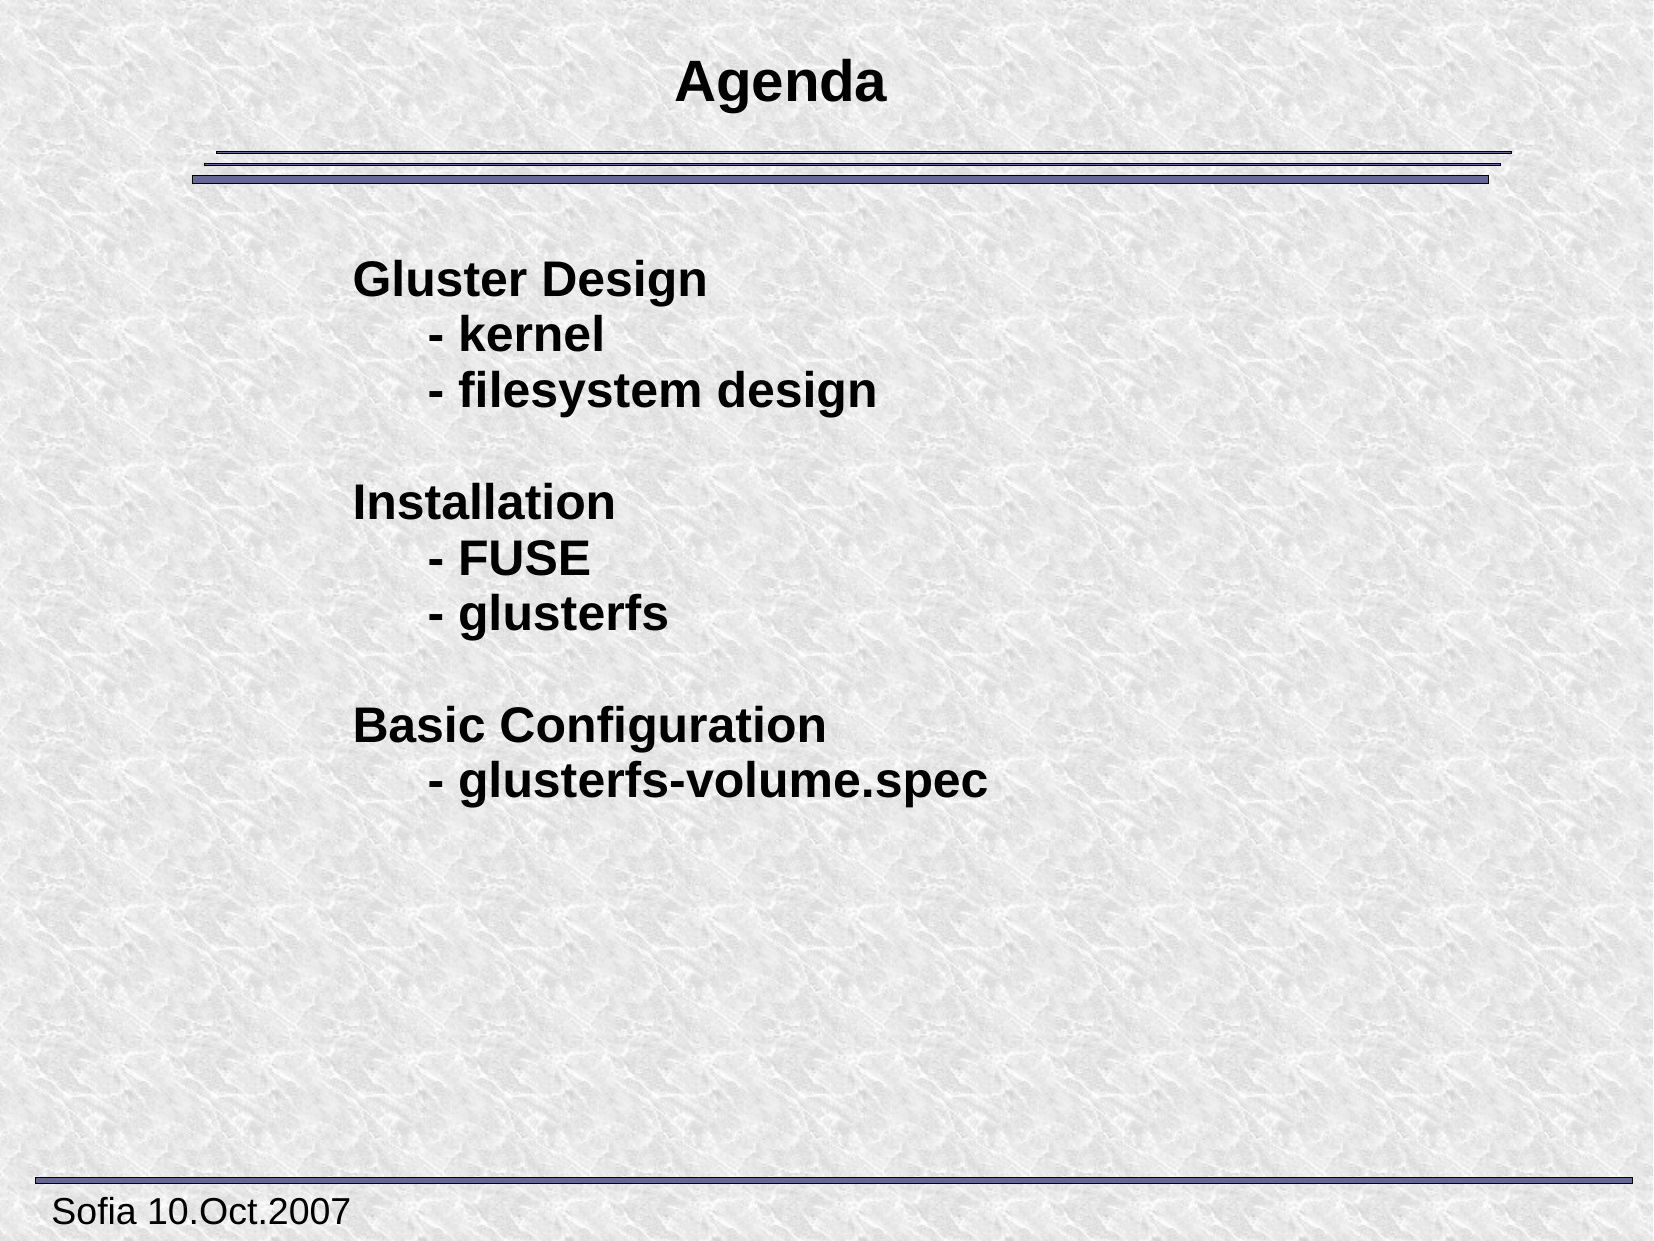

Agenda
Gluster Design
	- kernel
	- filesystem design
Installation
	- FUSE
	- glusterfs
Basic Configuration
	- glusterfs-volume.spec
Sofia 10.Oct.2007